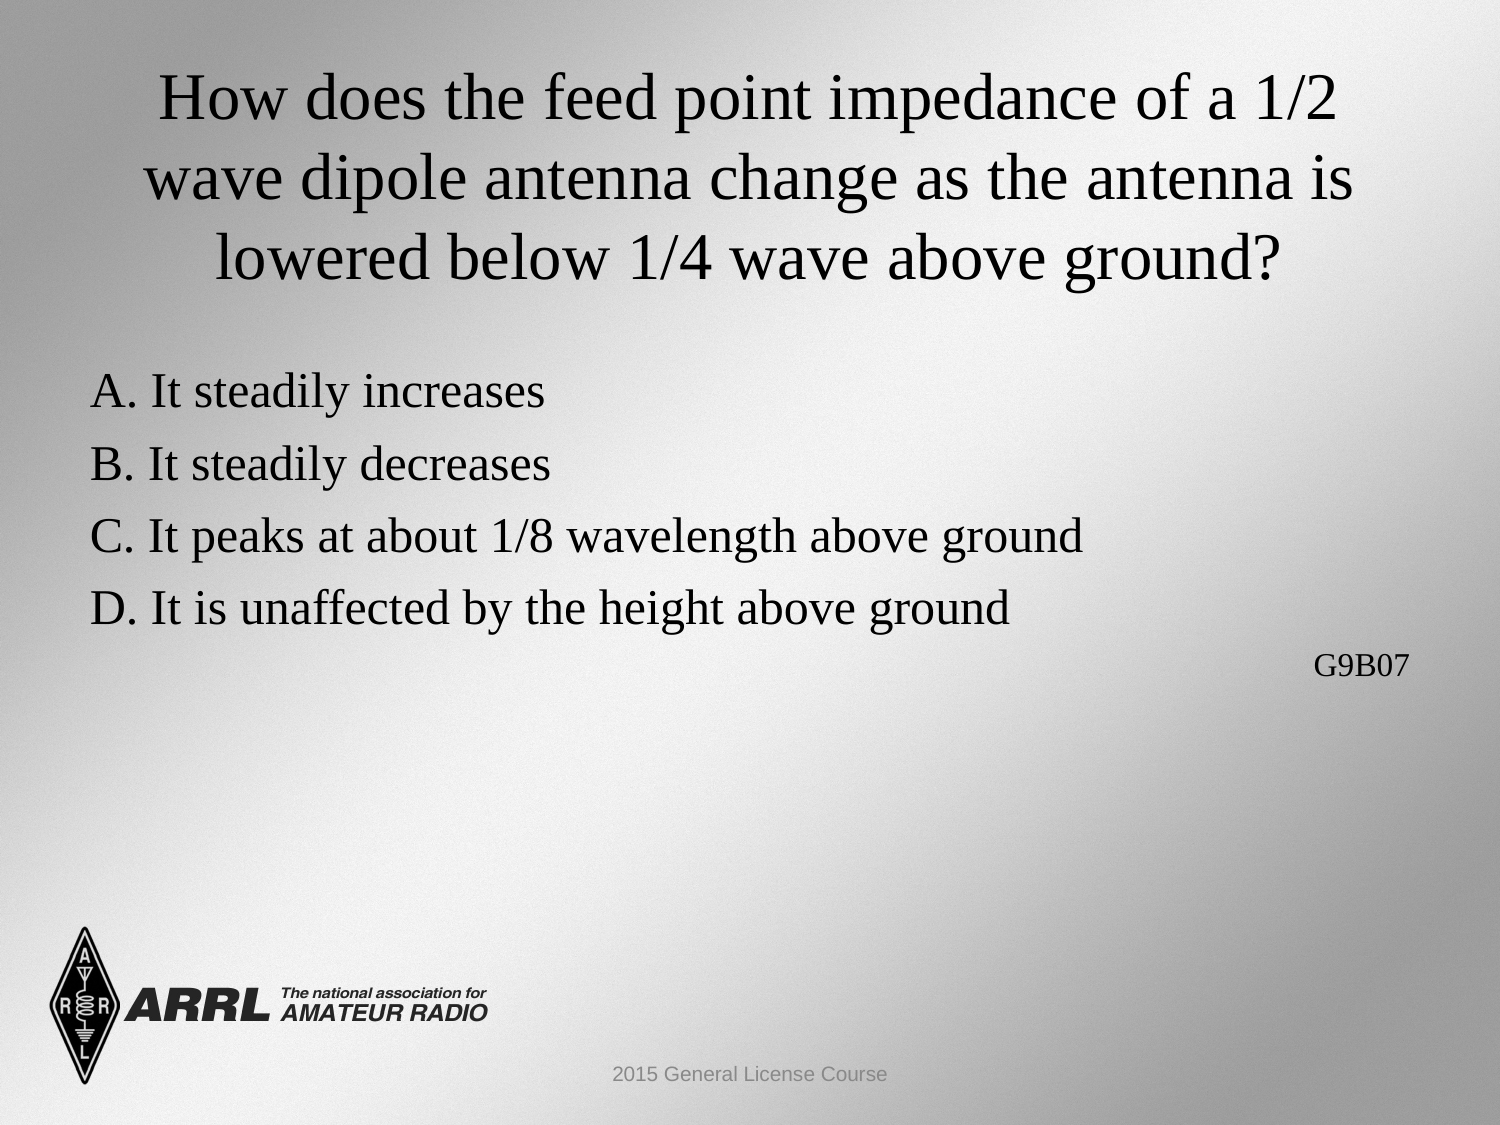

# How does the feed point impedance of a 1/2 wave dipole antenna change as the antenna is lowered below 1/4 wave above ground?
A. It steadily increases
B. It steadily decreases
C. It peaks at about 1/8 wavelength above ground
D. It is unaffected by the height above ground
 G9B07
2015 General License Course